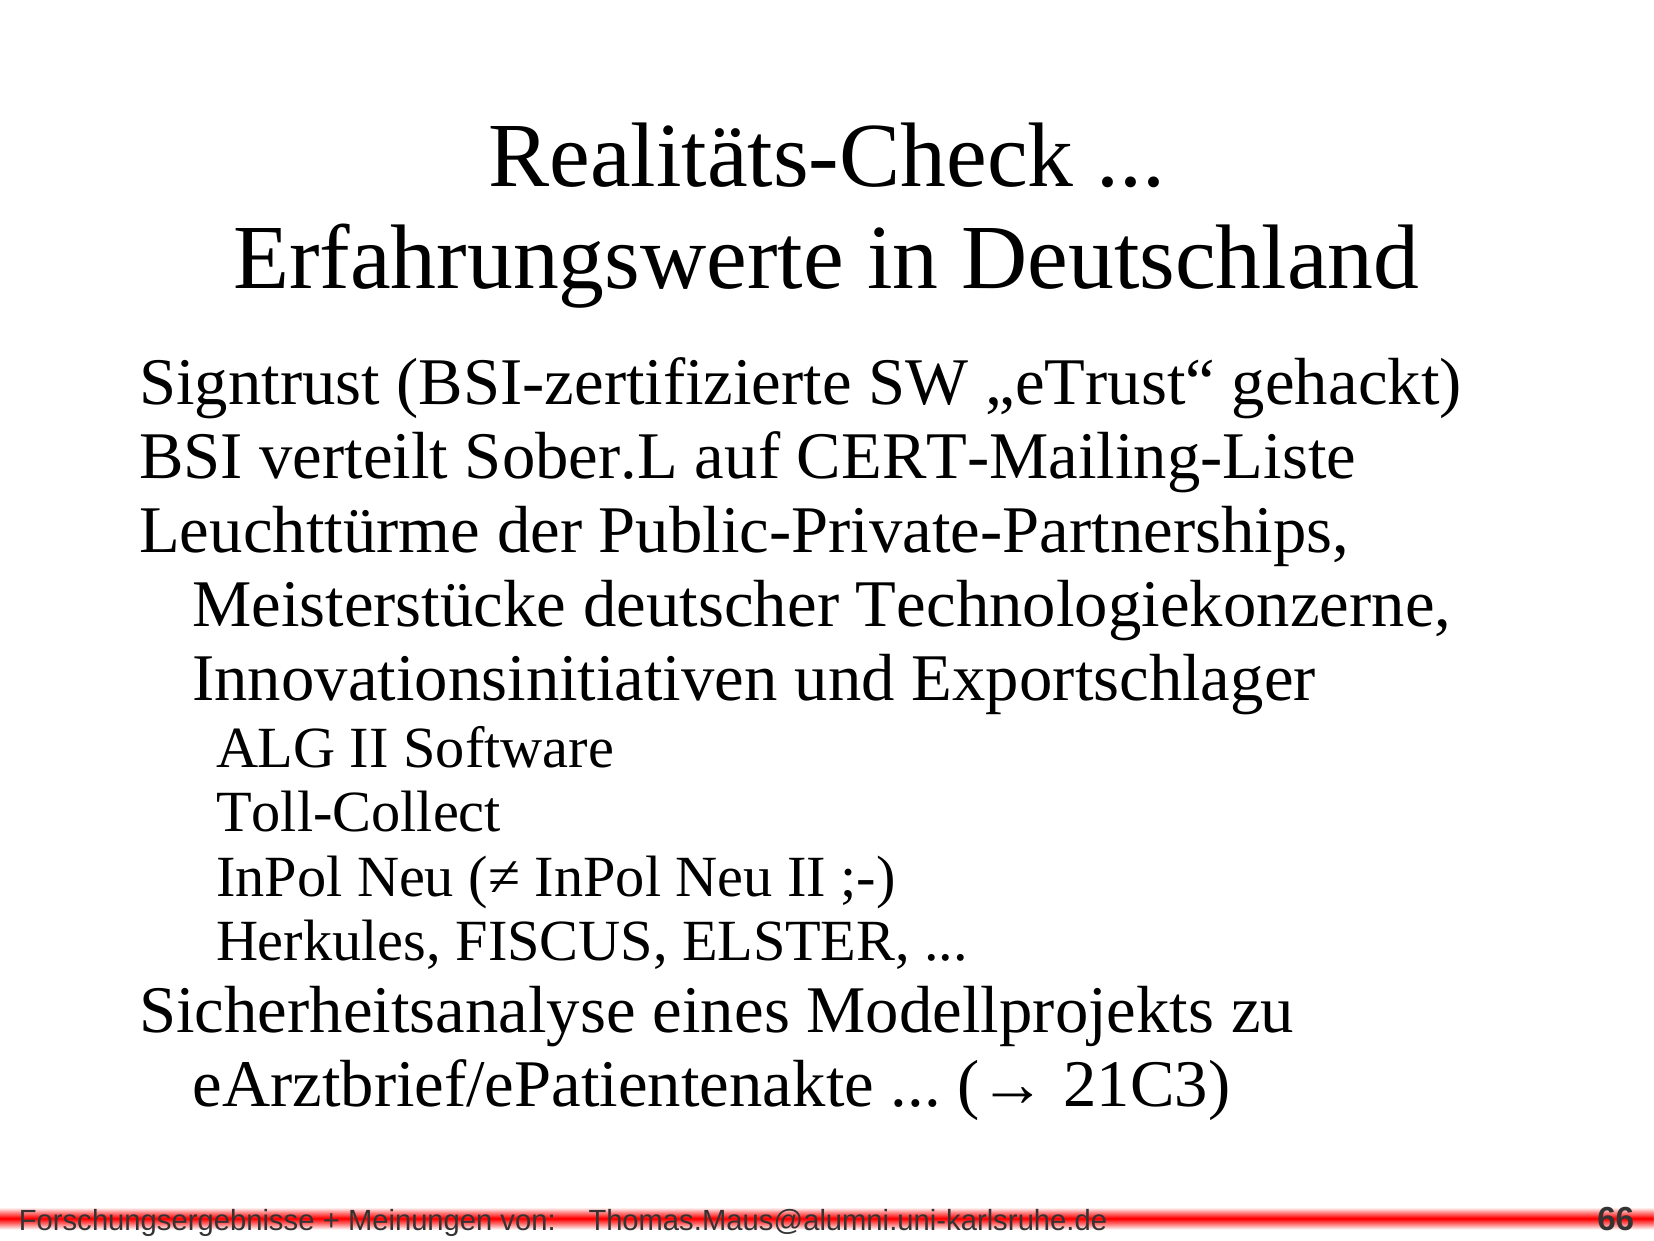

# Realitäts-Check ... Erfahrungswerte in Deutschland
Signtrust (BSI-zertifizierte SW „eTrust“ gehackt)
BSI verteilt Sober.L auf CERT-Mailing-Liste
Leuchttürme der Public-Private-Partnerships, Meisterstücke deutscher Technologiekonzerne, Innovationsinitiativen und Exportschlager
ALG II Software
Toll-Collect
InPol Neu (≠ InPol Neu II ;-)
Herkules, FISCUS, ELSTER, ...
Sicherheitsanalyse eines Modellprojekts zu eArztbrief/ePatientenakte ... (→ 21C3)